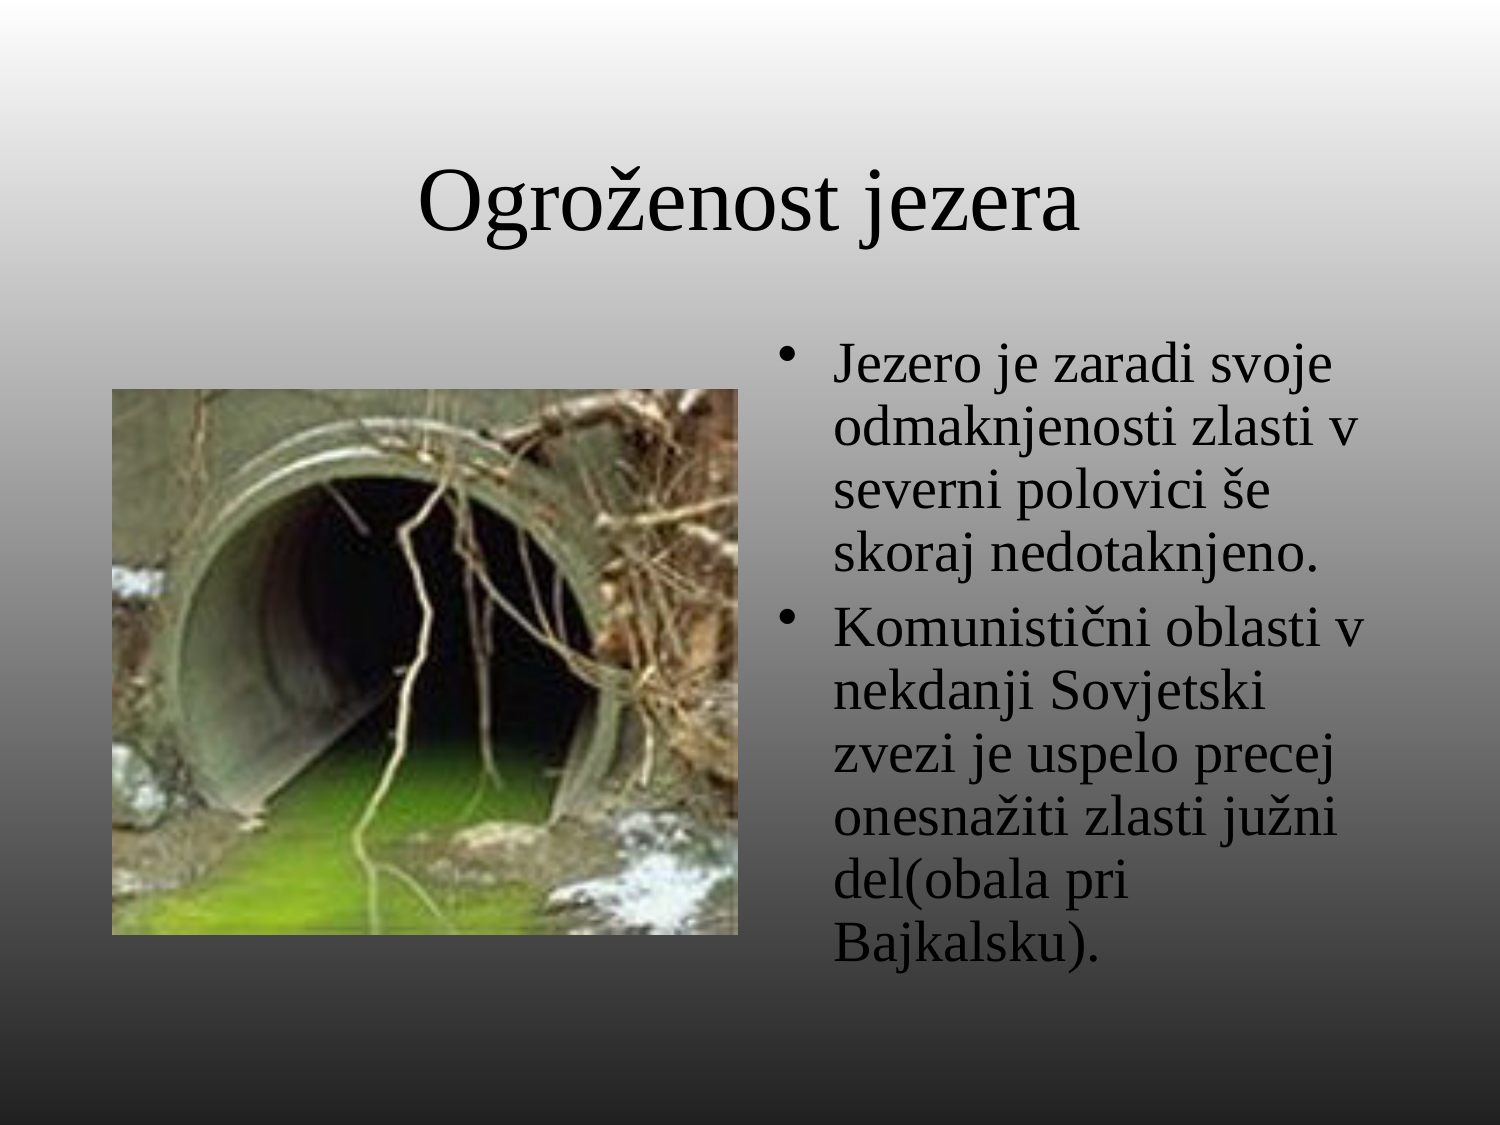

# Ogroženost jezera
Jezero je zaradi svoje odmaknjenosti zlasti v severni polovici še skoraj nedotaknjeno.
Komunistični oblasti v nekdanji Sovjetski zvezi je uspelo precej onesnažiti zlasti južni del(obala pri Bajkalsku).